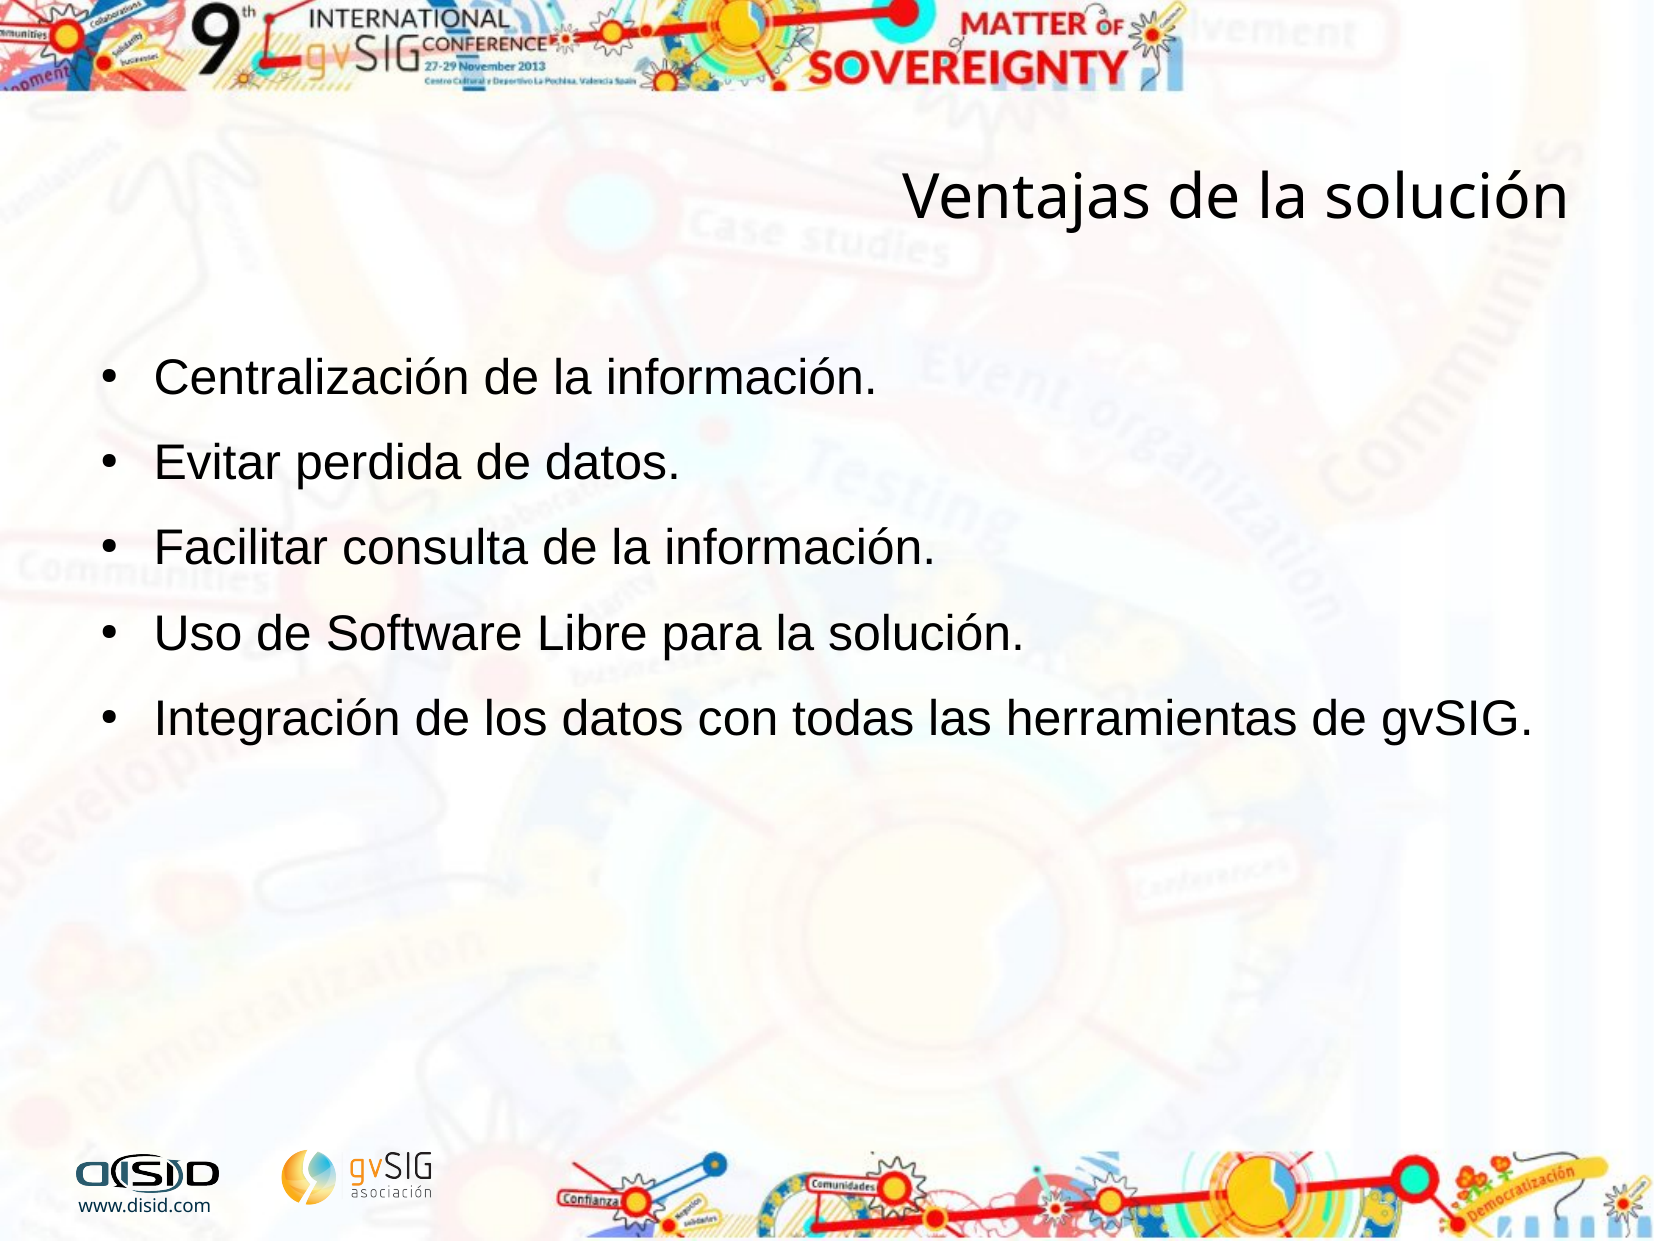

# Ventajas de la solución
Centralización de la información.
Evitar perdida de datos.
Facilitar consulta de la información.
Uso de Software Libre para la solución.
Integración de los datos con todas las herramientas de gvSIG.